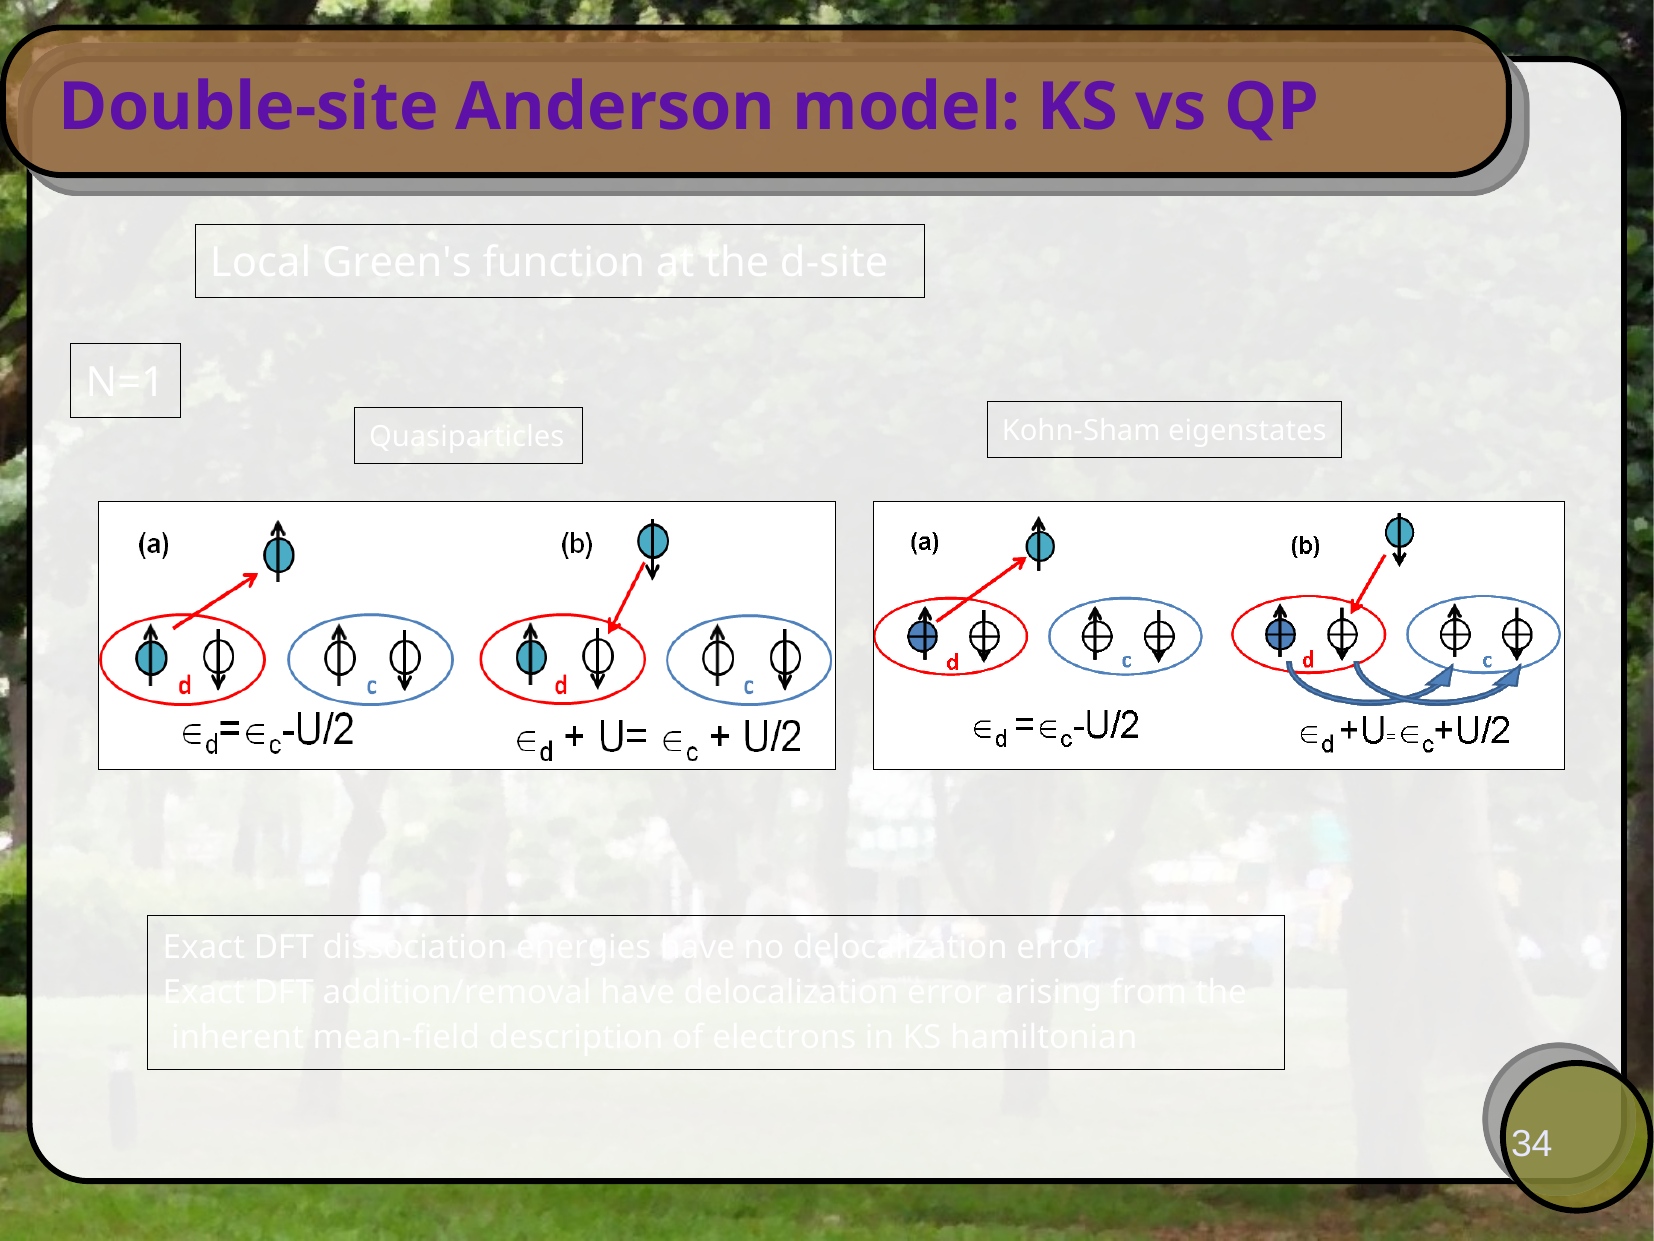

# Double-site Anderson model: KS vs QP
Local Green's function at the d-site
N=1
Kohn-Sham eigenstates
Quasiparticles
Exact DFT dissociation energies have no delocalization error
Exact DFT addition/removal have delocalization error arising from the
 inherent mean-field description of electrons in KS hamiltonian
34